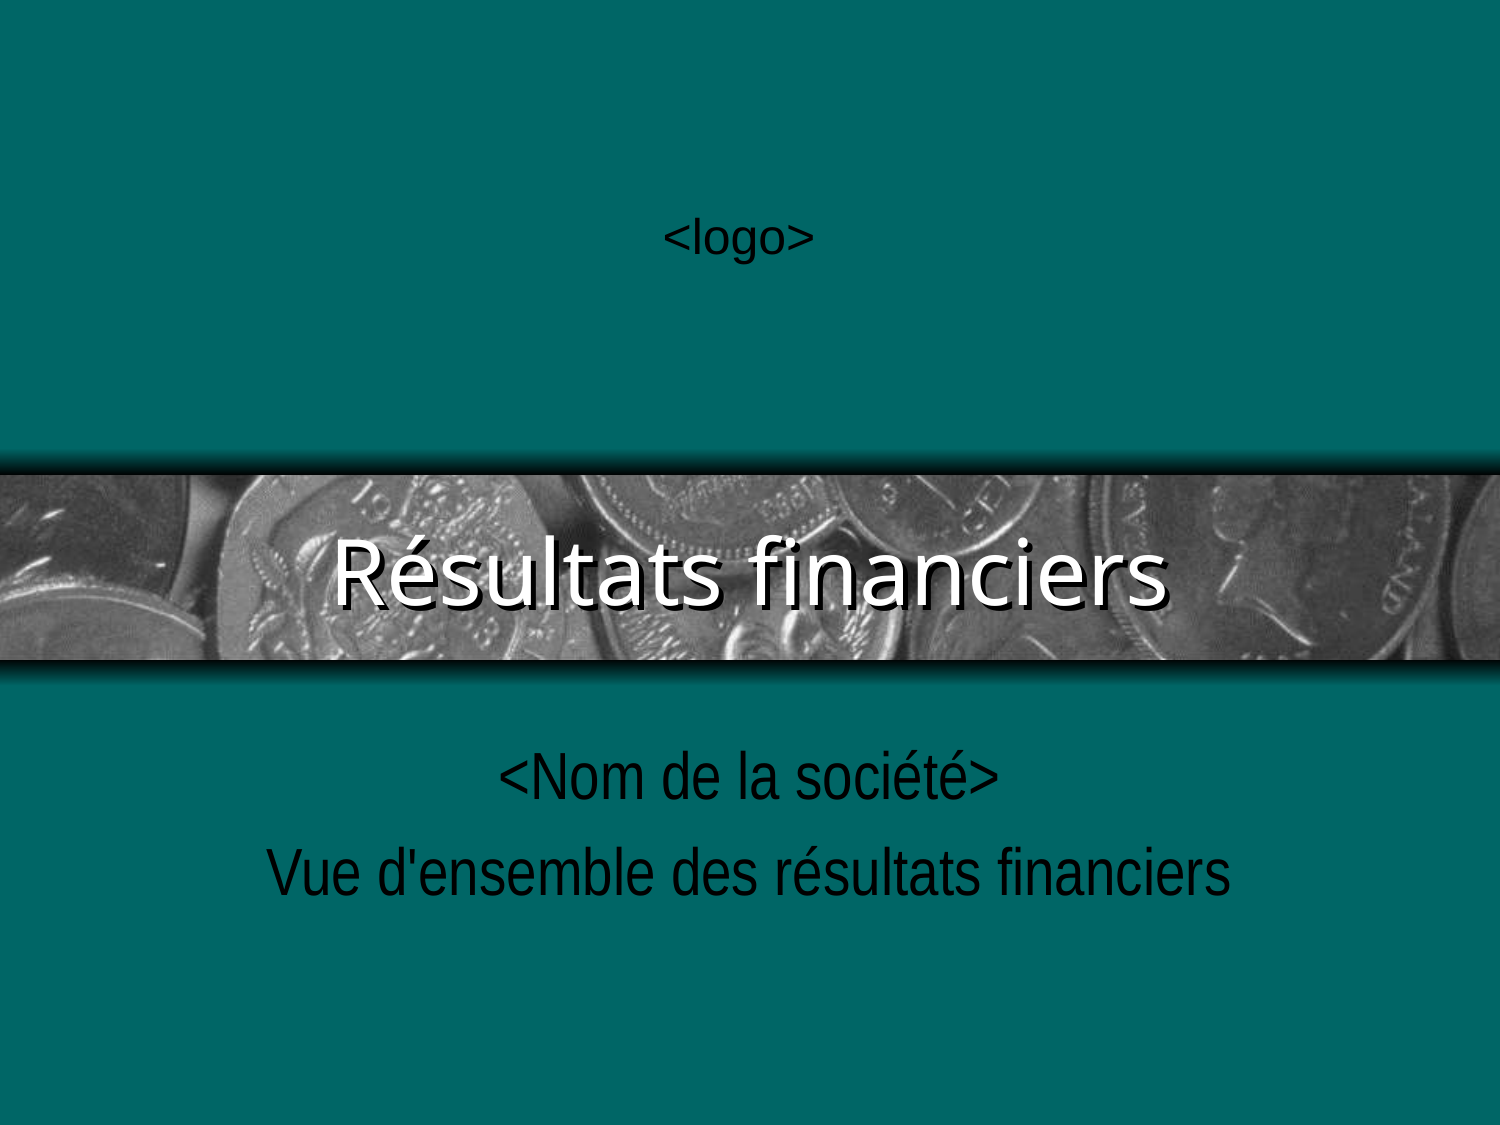

<logo>
# Résultats financiers
<Nom de la société>
Vue d'ensemble des résultats financiers